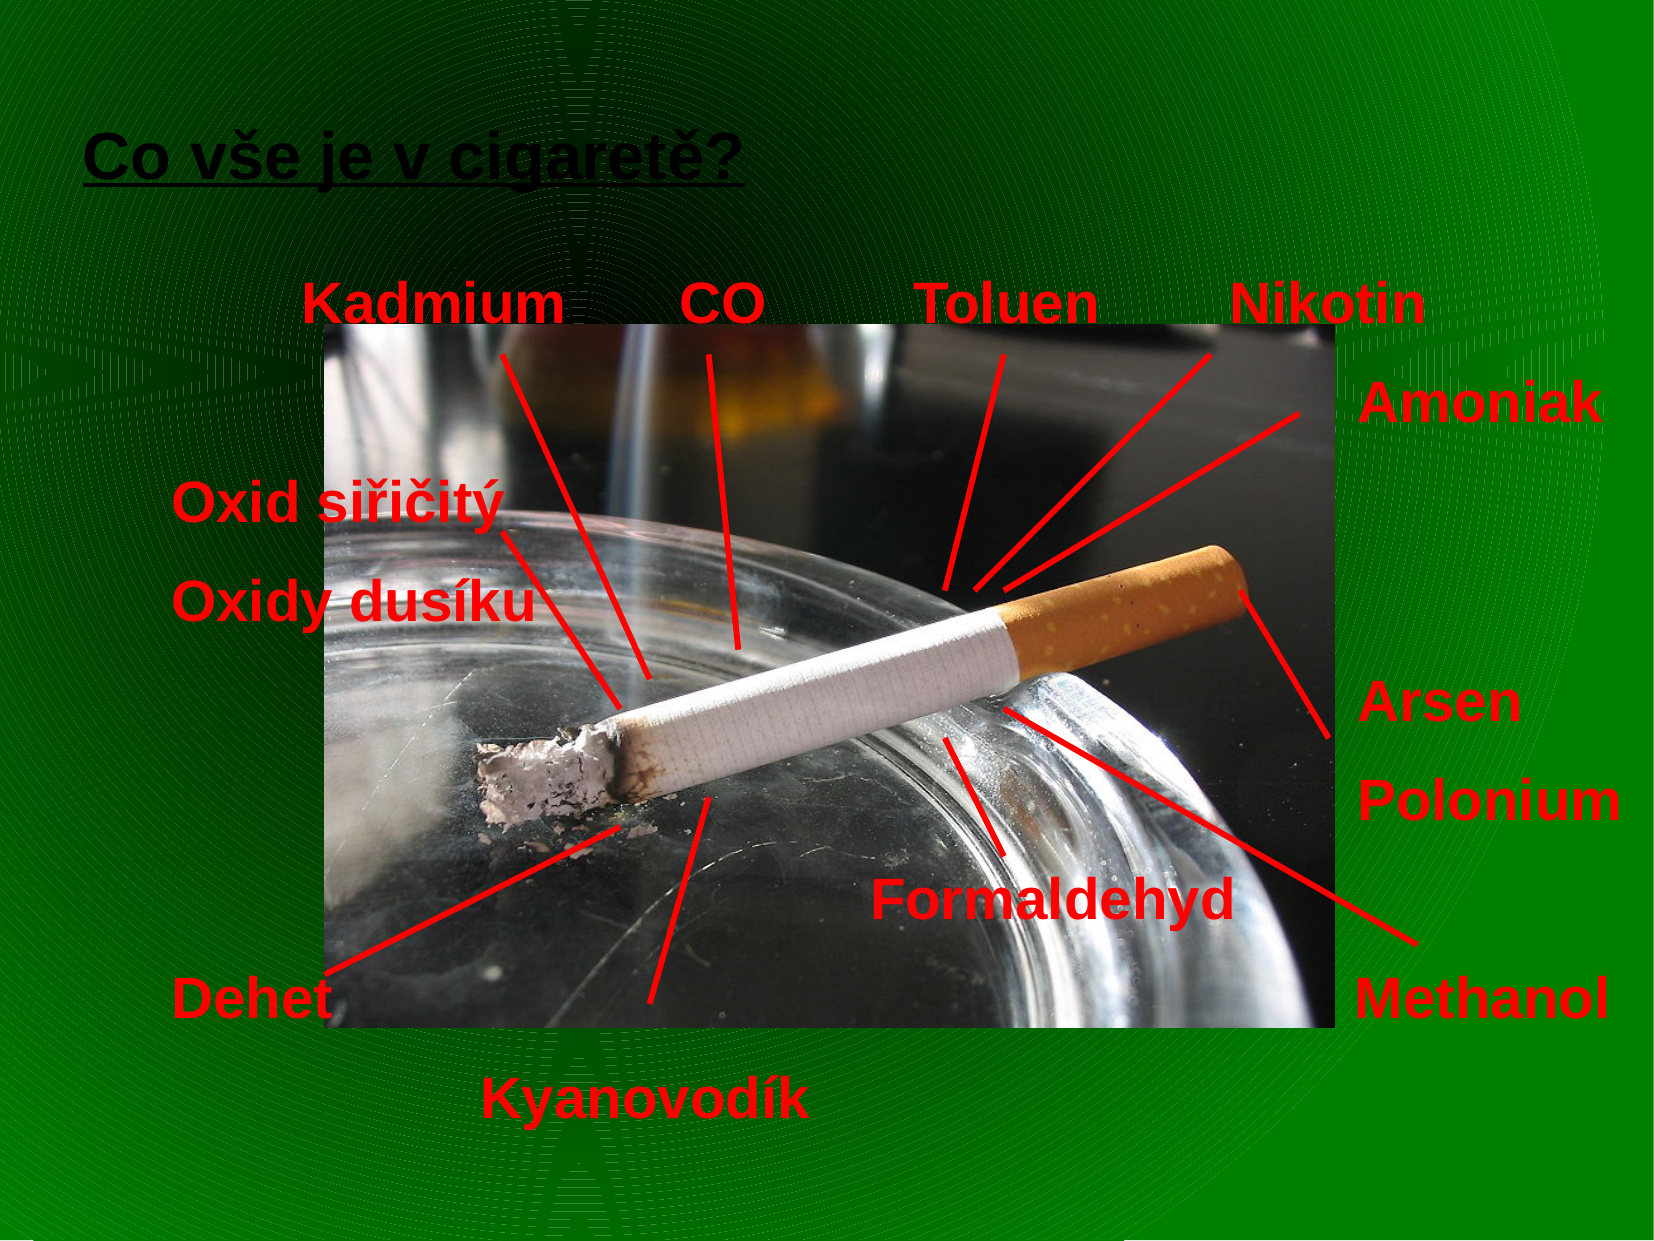

# Co vše je v cigaretě?
 Kadmium CO Toluen Nikotin
 Amoniak
Oxid siřičitý
Oxidy dusíku
 Arsen
 Polonium
 Formaldehyd
Dehet Methanol
 Kyanovodík